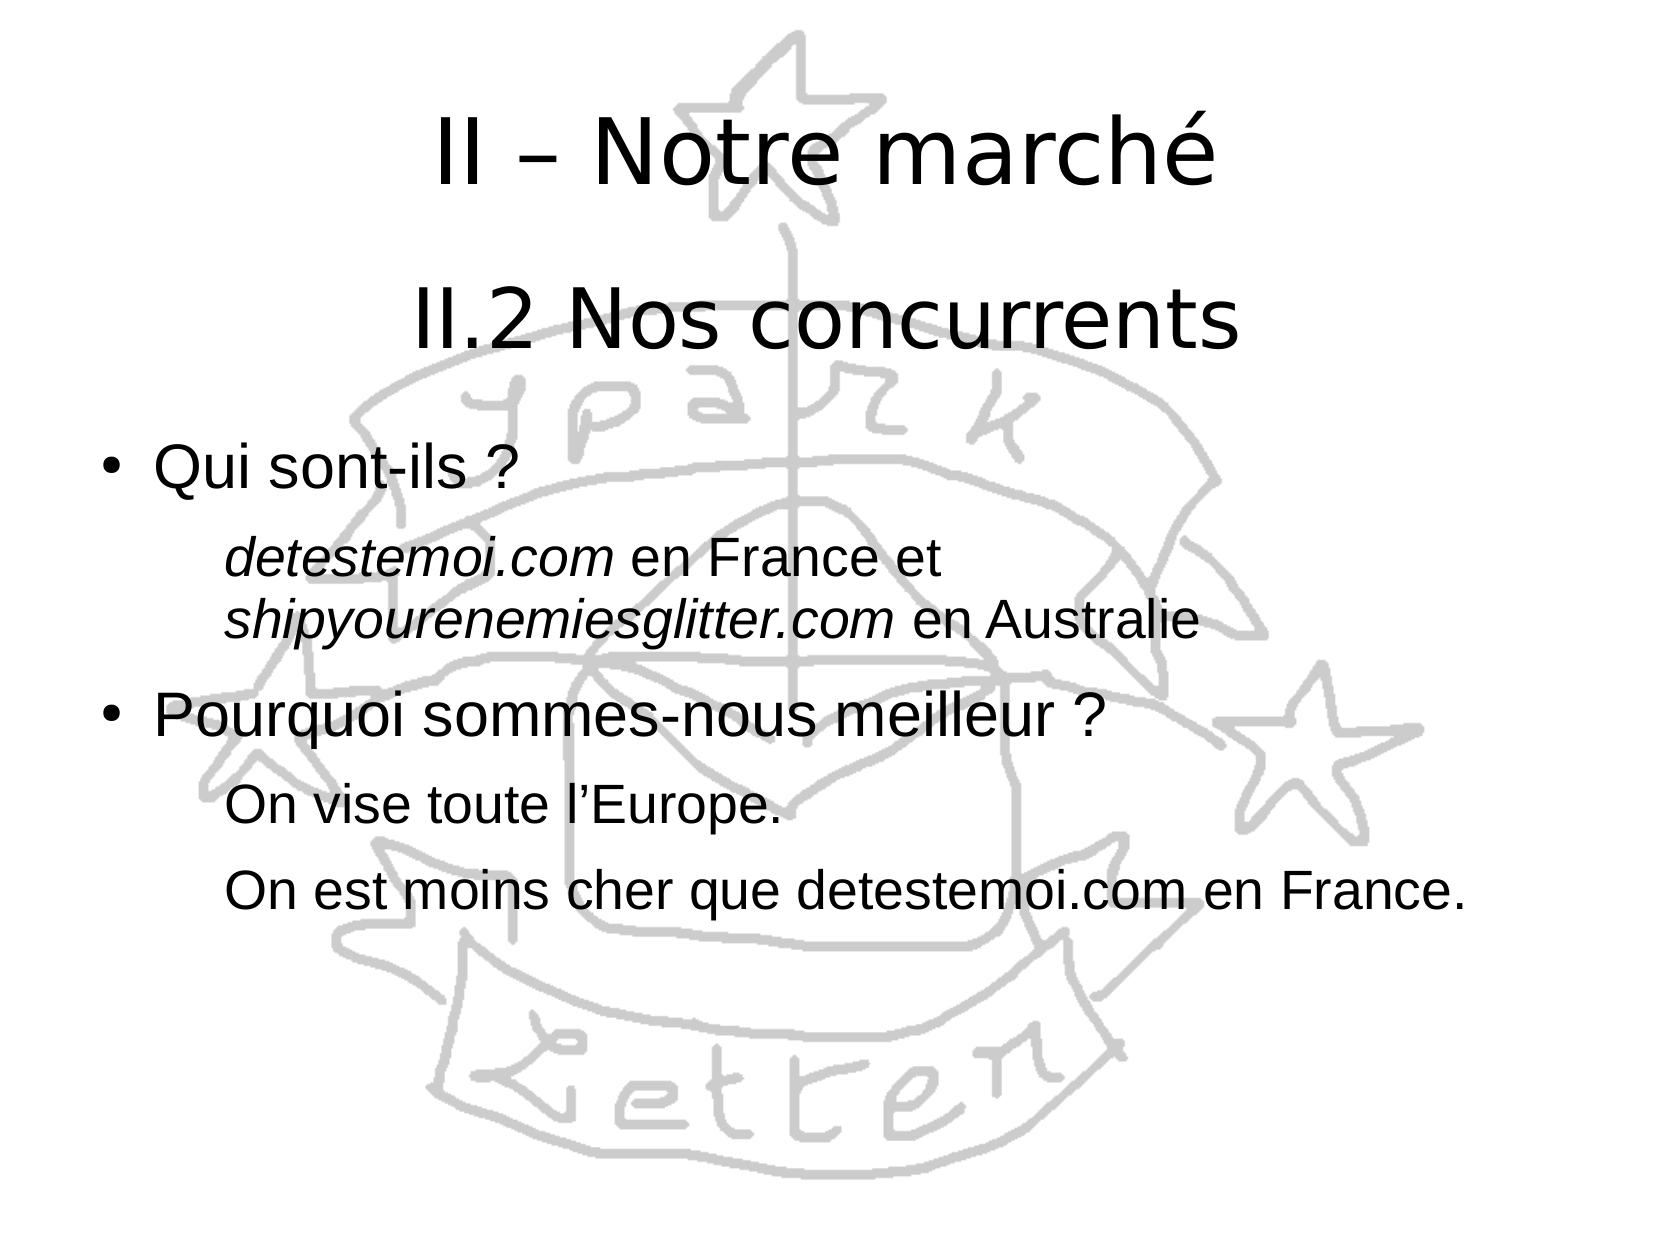

# II – Notre marché
II.2 Nos concurrents
Qui sont-ils ?
detestemoi.com en France et shipyourenemiesglitter.com en Australie
Pourquoi sommes-nous meilleur ?
On vise toute l’Europe.
On est moins cher que detestemoi.com en France.